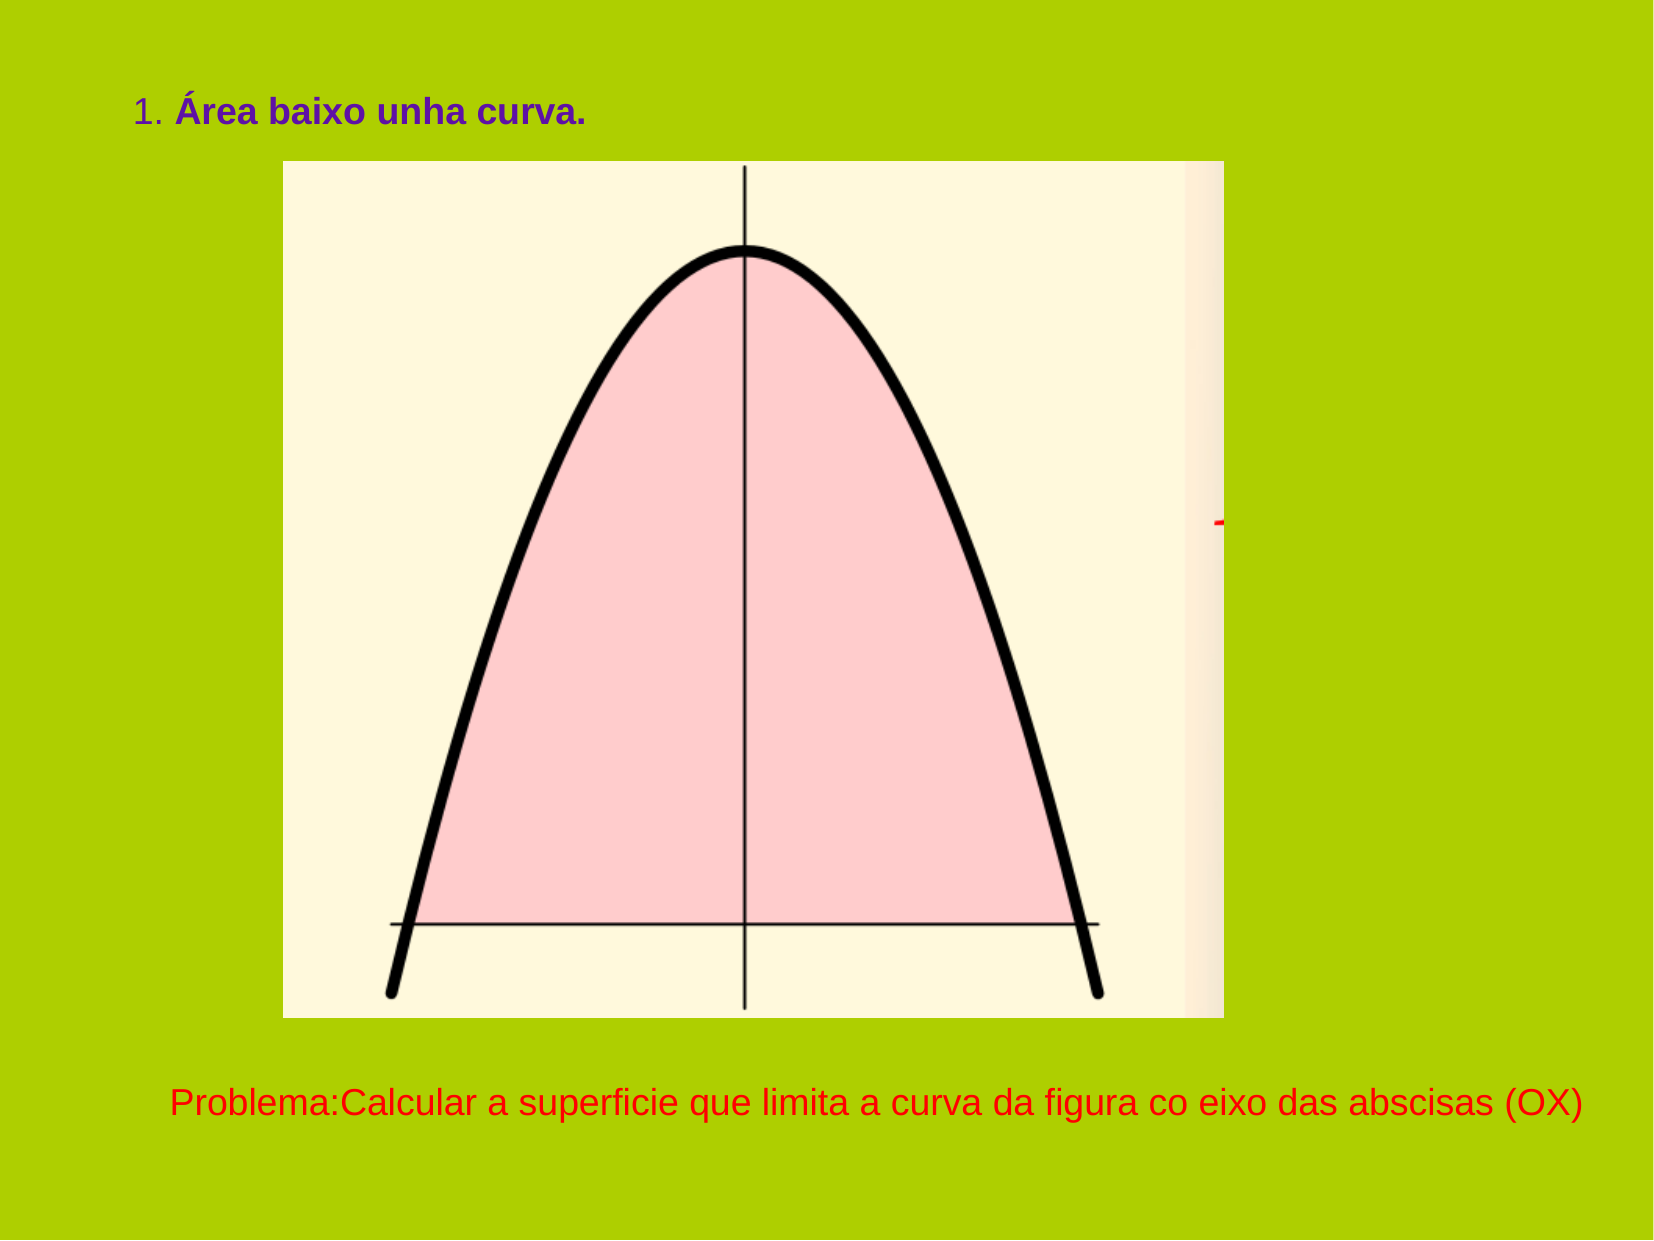

1. Área baixo unha curva.
Problema:Calcular a superficie que limita a curva da figura co eixo das abscisas (OX)